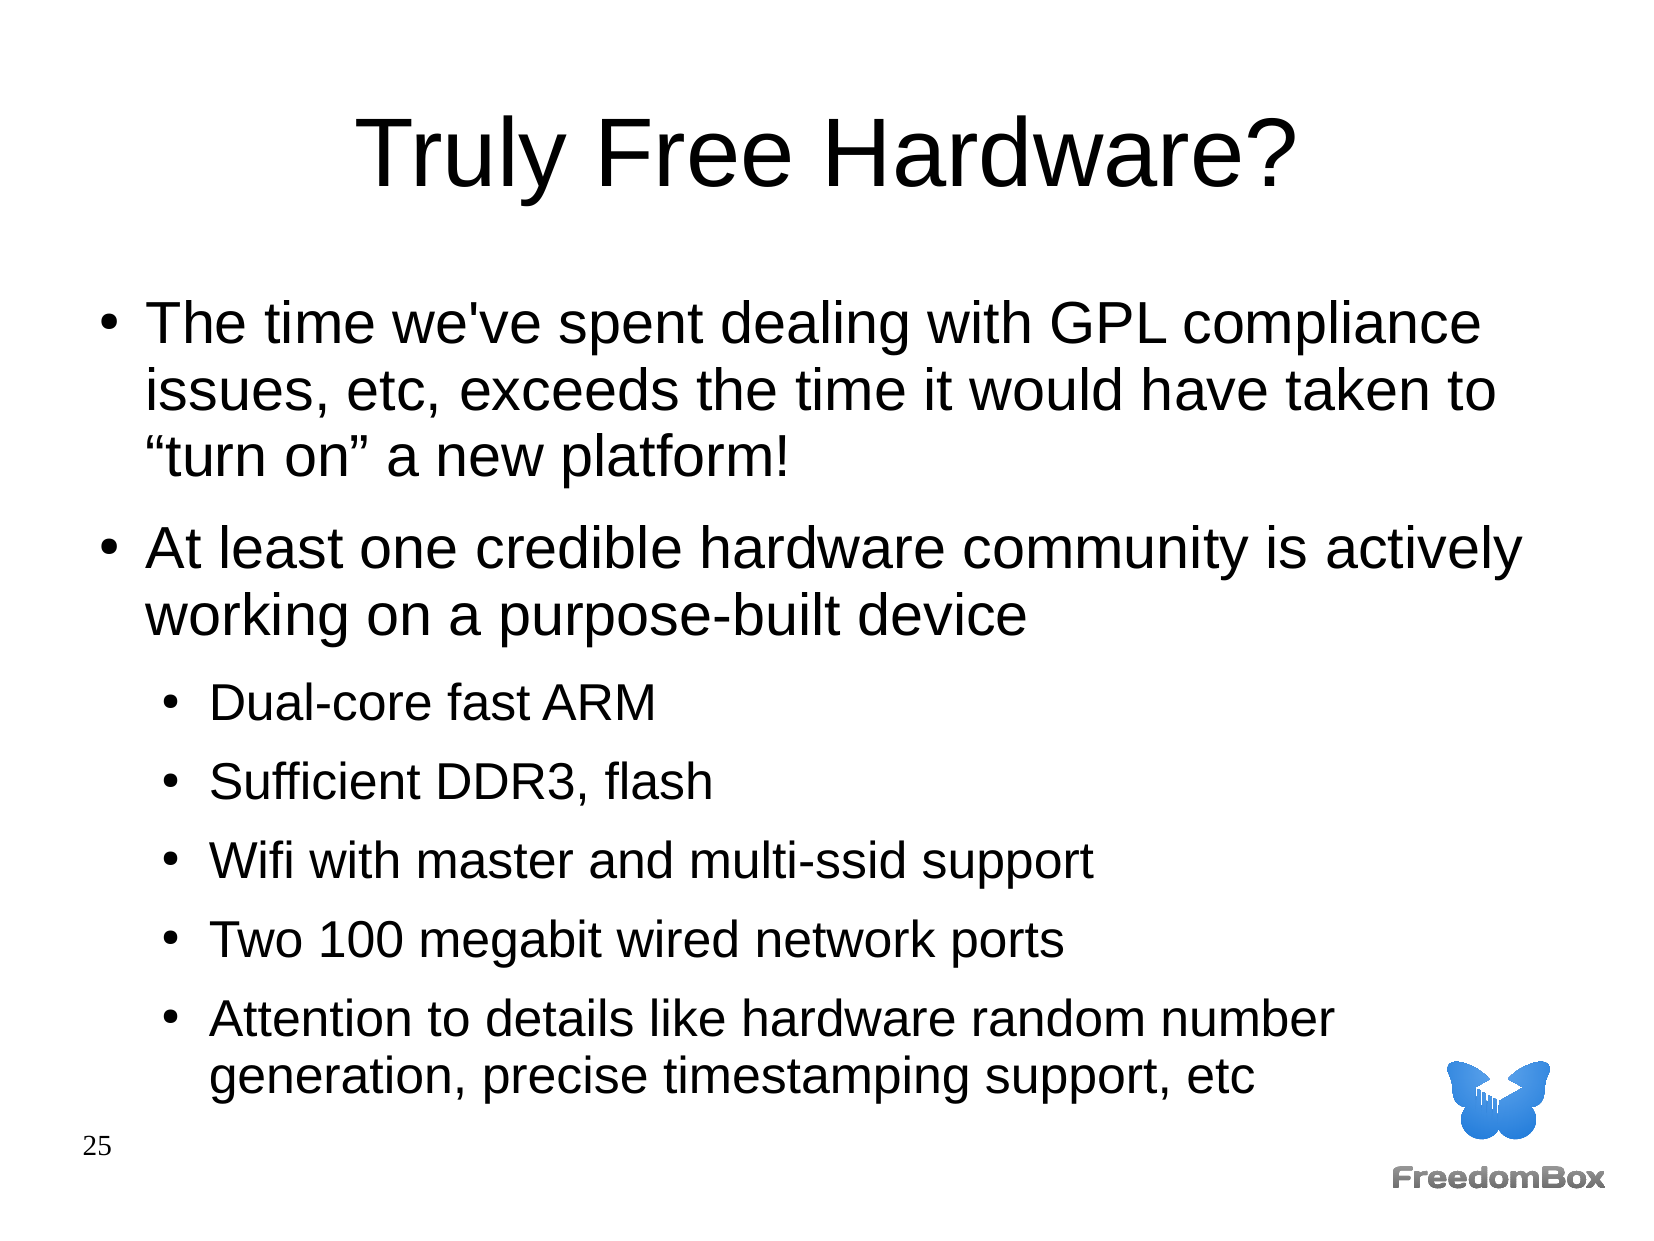

# Truly Free Hardware?
The time we've spent dealing with GPL compliance issues, etc, exceeds the time it would have taken to “turn on” a new platform!
At least one credible hardware community is actively working on a purpose-built device
Dual-core fast ARM
Sufficient DDR3, flash
Wifi with master and multi-ssid support
Two 100 megabit wired network ports
Attention to details like hardware random number generation, precise timestamping support, etc